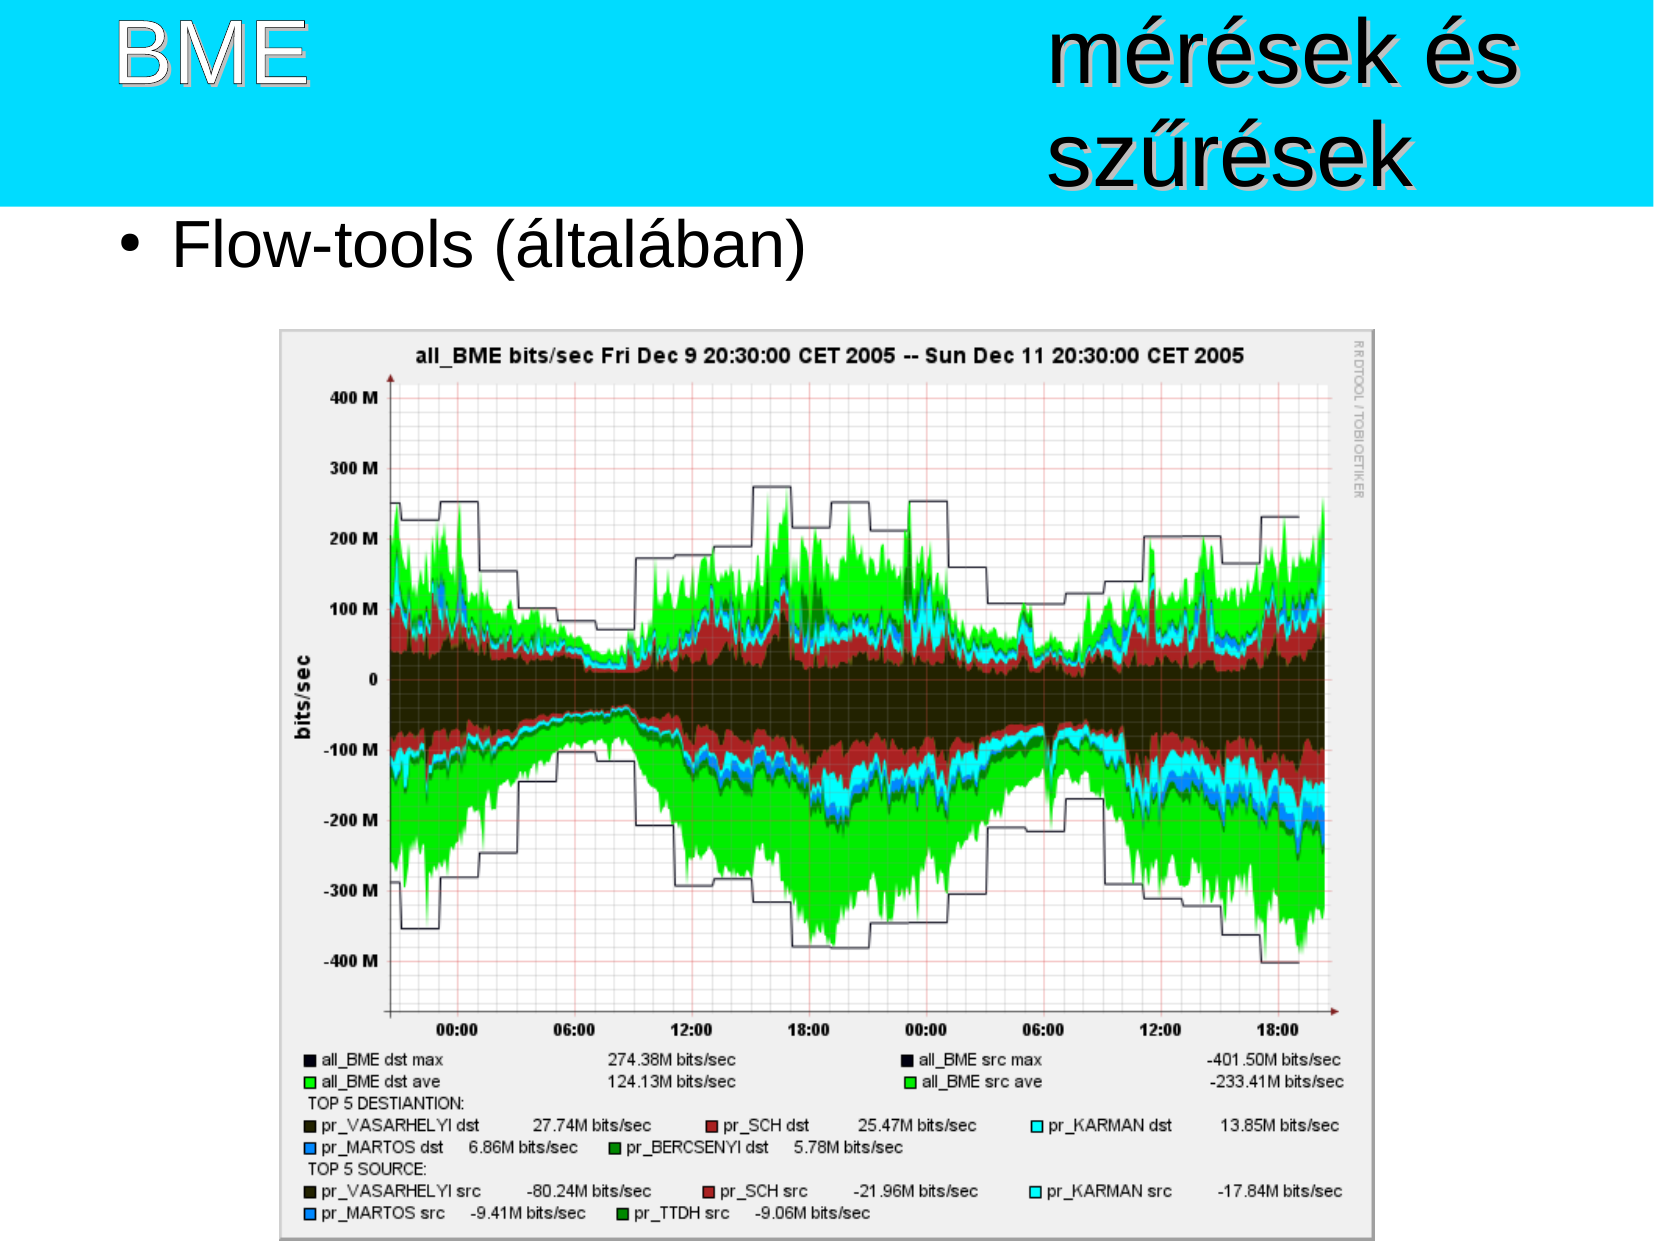

BME	mérések és 				szűrések
# Flow-tools (általában)